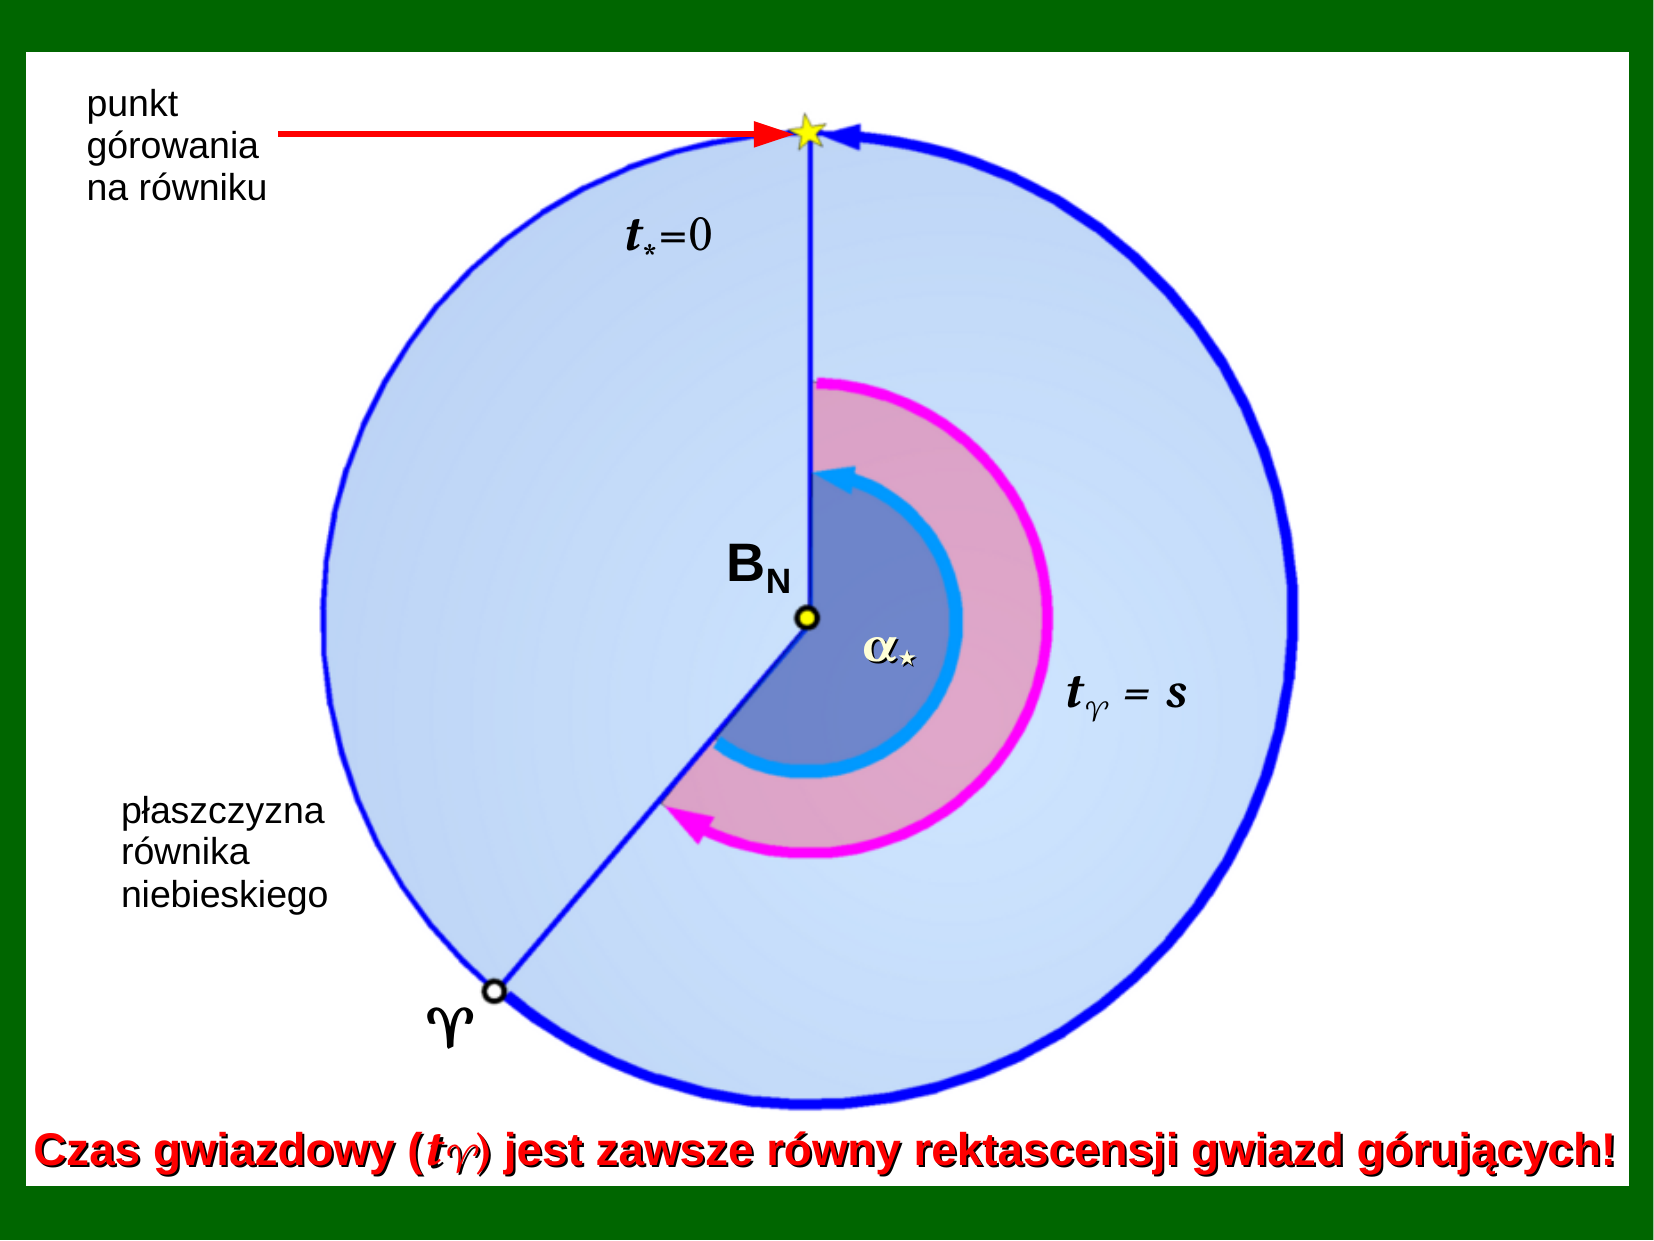

punkt
górowania
na równiku
t*=0
BN
α★
t♈ = s
płaszczyzna
równika
niebieskiego
♈
Czas gwiazdowy (t♈) jest zawsze równy rektascensji gwiazd górujących!